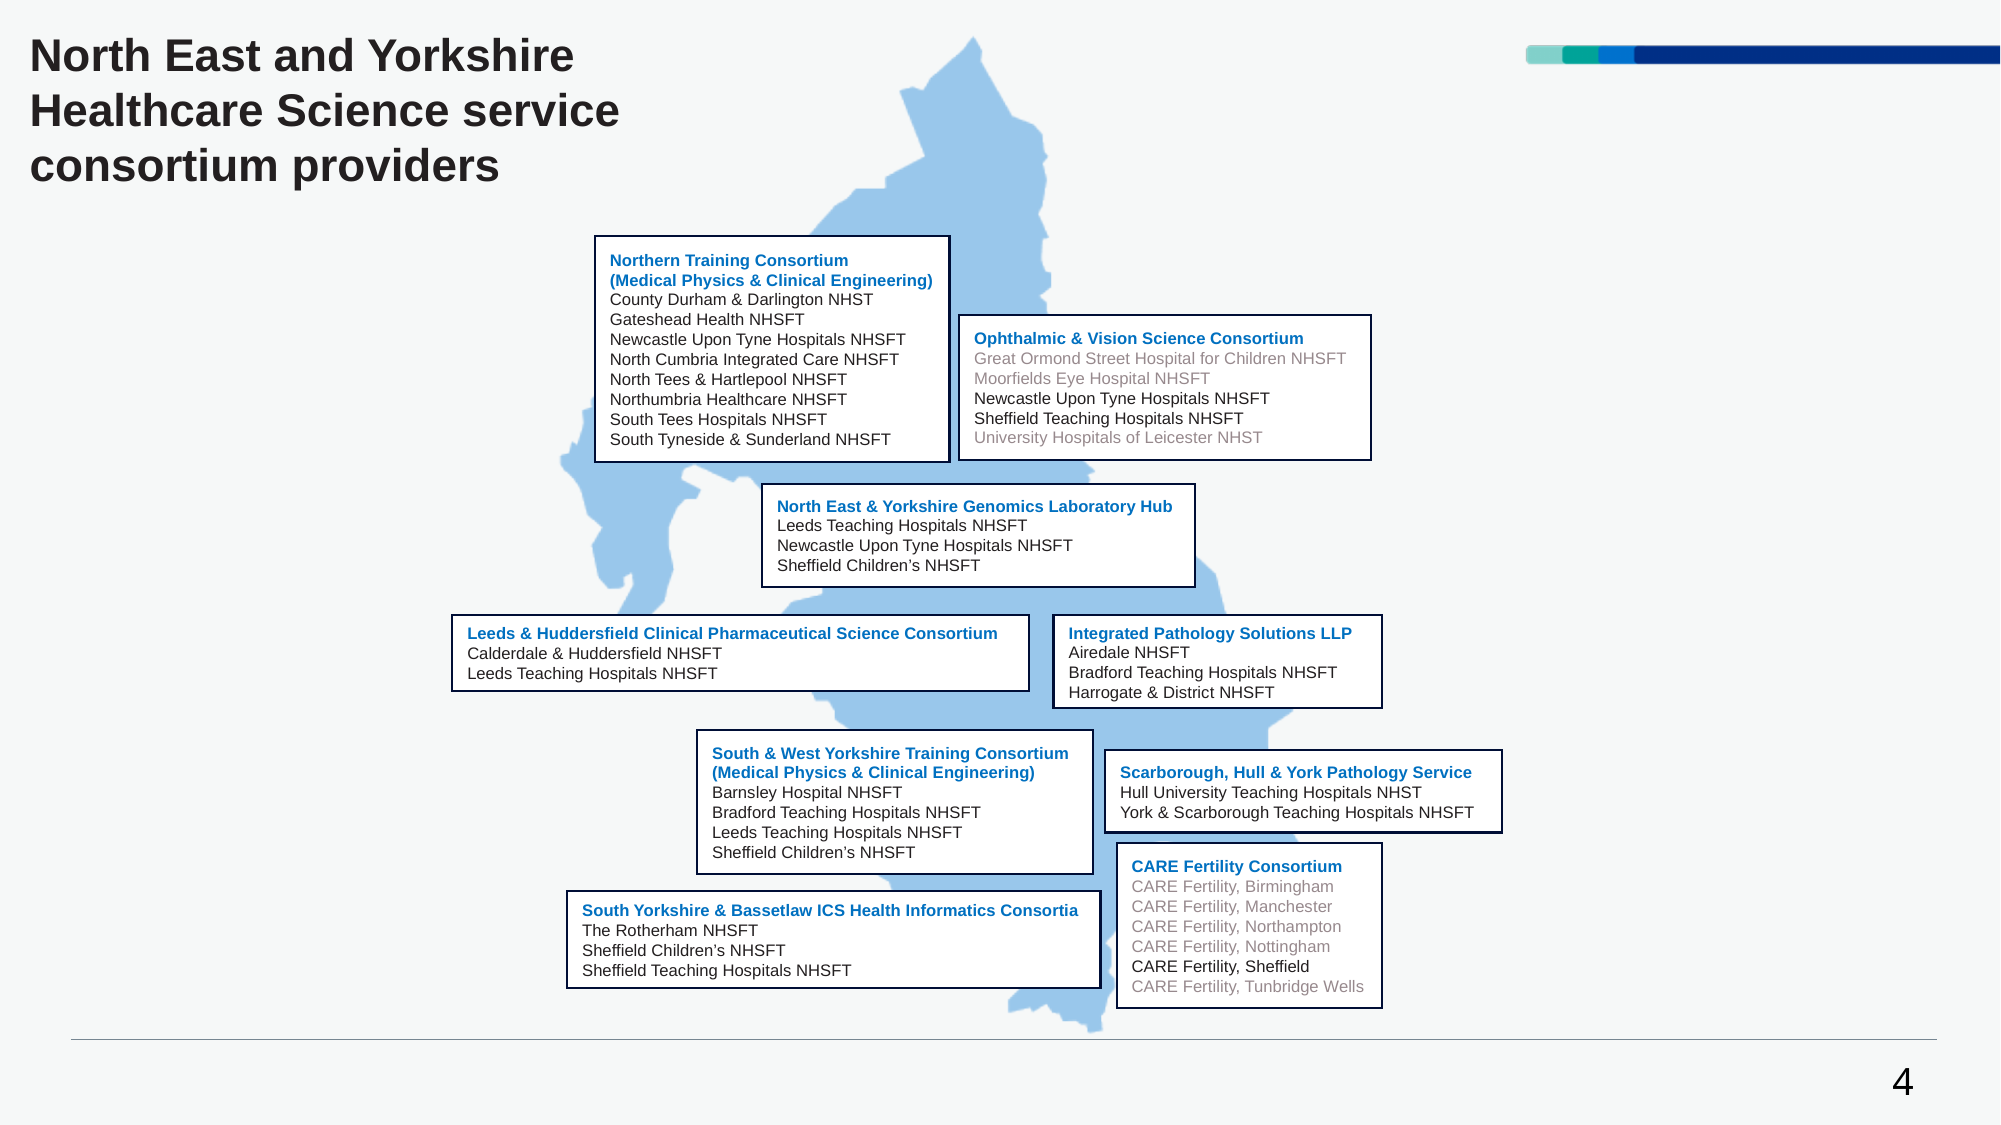

North East and Yorkshire Healthcare Science service consortium providers
Northern Training Consortium
(Medical Physics & Clinical Engineering)
County Durham & Darlington NHST
Gateshead Health NHSFT
Newcastle Upon Tyne Hospitals NHSFT
North Cumbria Integrated Care NHSFT
North Tees & Hartlepool NHSFT
Northumbria Healthcare NHSFT
South Tees Hospitals NHSFT
South Tyneside & Sunderland NHSFT
Ophthalmic & Vision Science Consortium
Great Ormond Street Hospital for Children NHSFT
Moorfields Eye Hospital NHSFT
Newcastle Upon Tyne Hospitals NHSFT
Sheffield Teaching Hospitals NHSFT
University Hospitals of Leicester NHST
North East & Yorkshire Genomics Laboratory Hub
Leeds Teaching Hospitals NHSFT
Newcastle Upon Tyne Hospitals NHSFT
Sheffield Children’s NHSFT
Leeds & Huddersfield Clinical Pharmaceutical Science Consortium
Calderdale & Huddersfield NHSFT
Leeds Teaching Hospitals NHSFT
Integrated Pathology Solutions LLP
Airedale NHSFT
Bradford Teaching Hospitals NHSFT
Harrogate & District NHSFT
South & West Yorkshire Training Consortium
(Medical Physics & Clinical Engineering)
Barnsley Hospital NHSFT
Bradford Teaching Hospitals NHSFT
Leeds Teaching Hospitals NHSFT
Sheffield Children’s NHSFT
Scarborough, Hull & York Pathology Service
Hull University Teaching Hospitals NHST
York & Scarborough Teaching Hospitals NHSFT
CARE Fertility Consortium
CARE Fertility, Birmingham
CARE Fertility, Manchester
CARE Fertility, Northampton
CARE Fertility, Nottingham
CARE Fertility, Sheffield
CARE Fertility, Tunbridge Wells
South Yorkshire & Bassetlaw ICS Health Informatics Consortia
The Rotherham NHSFT
Sheffield Children’s NHSFT
Sheffield Teaching Hospitals NHSFT